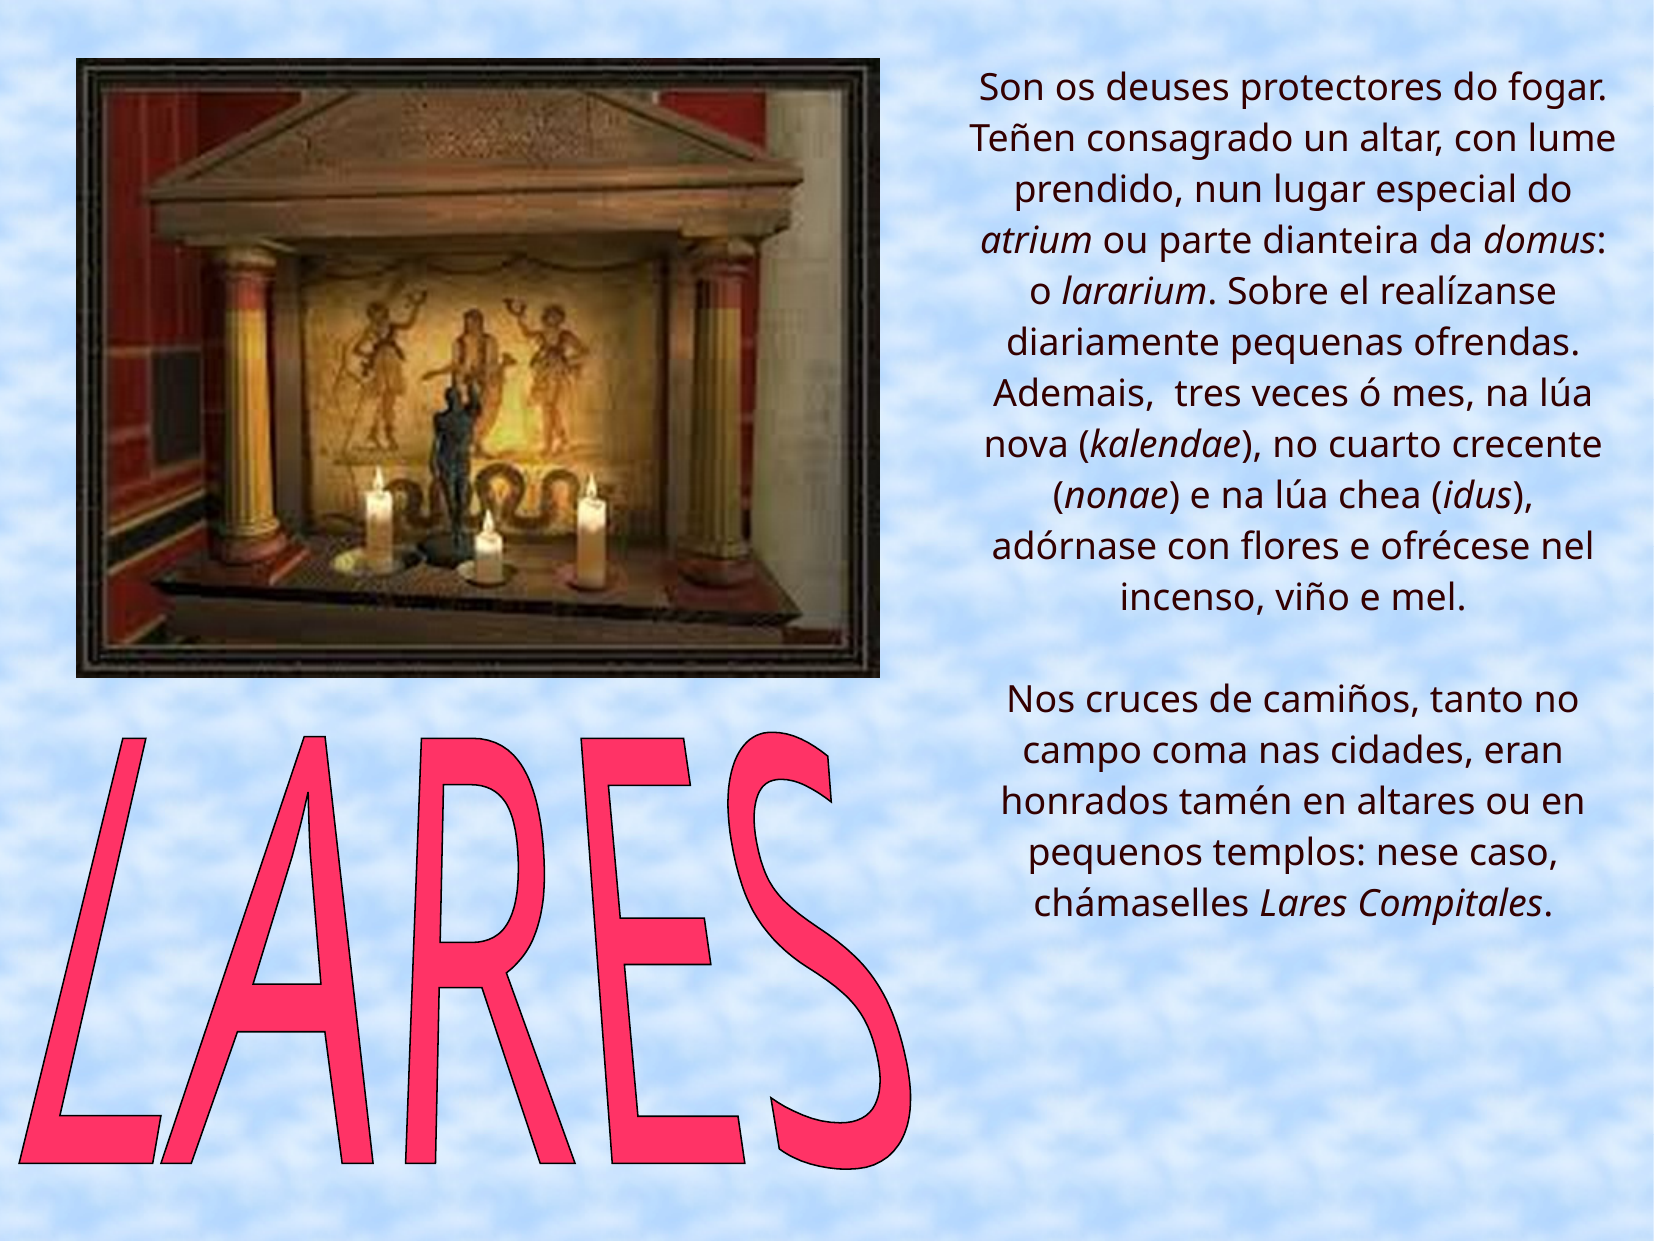

Son os deuses protectores do fogar. Teñen consagrado un altar, con lume prendido, nun lugar especial do atrium ou parte dianteira da domus: o lararium. Sobre el realízanse diariamente pequenas ofrendas. Ademais, tres veces ó mes, na lúa nova (kalendae), no cuarto crecente (nonae) e na lúa chea (idus), adórnase con flores e ofrécese nel incenso, viño e mel.
Nos cruces de camiños, tanto no campo coma nas cidades, eran honrados tamén en altares ou en pequenos templos: nese caso, chámaselles Lares Compitales.
LARES